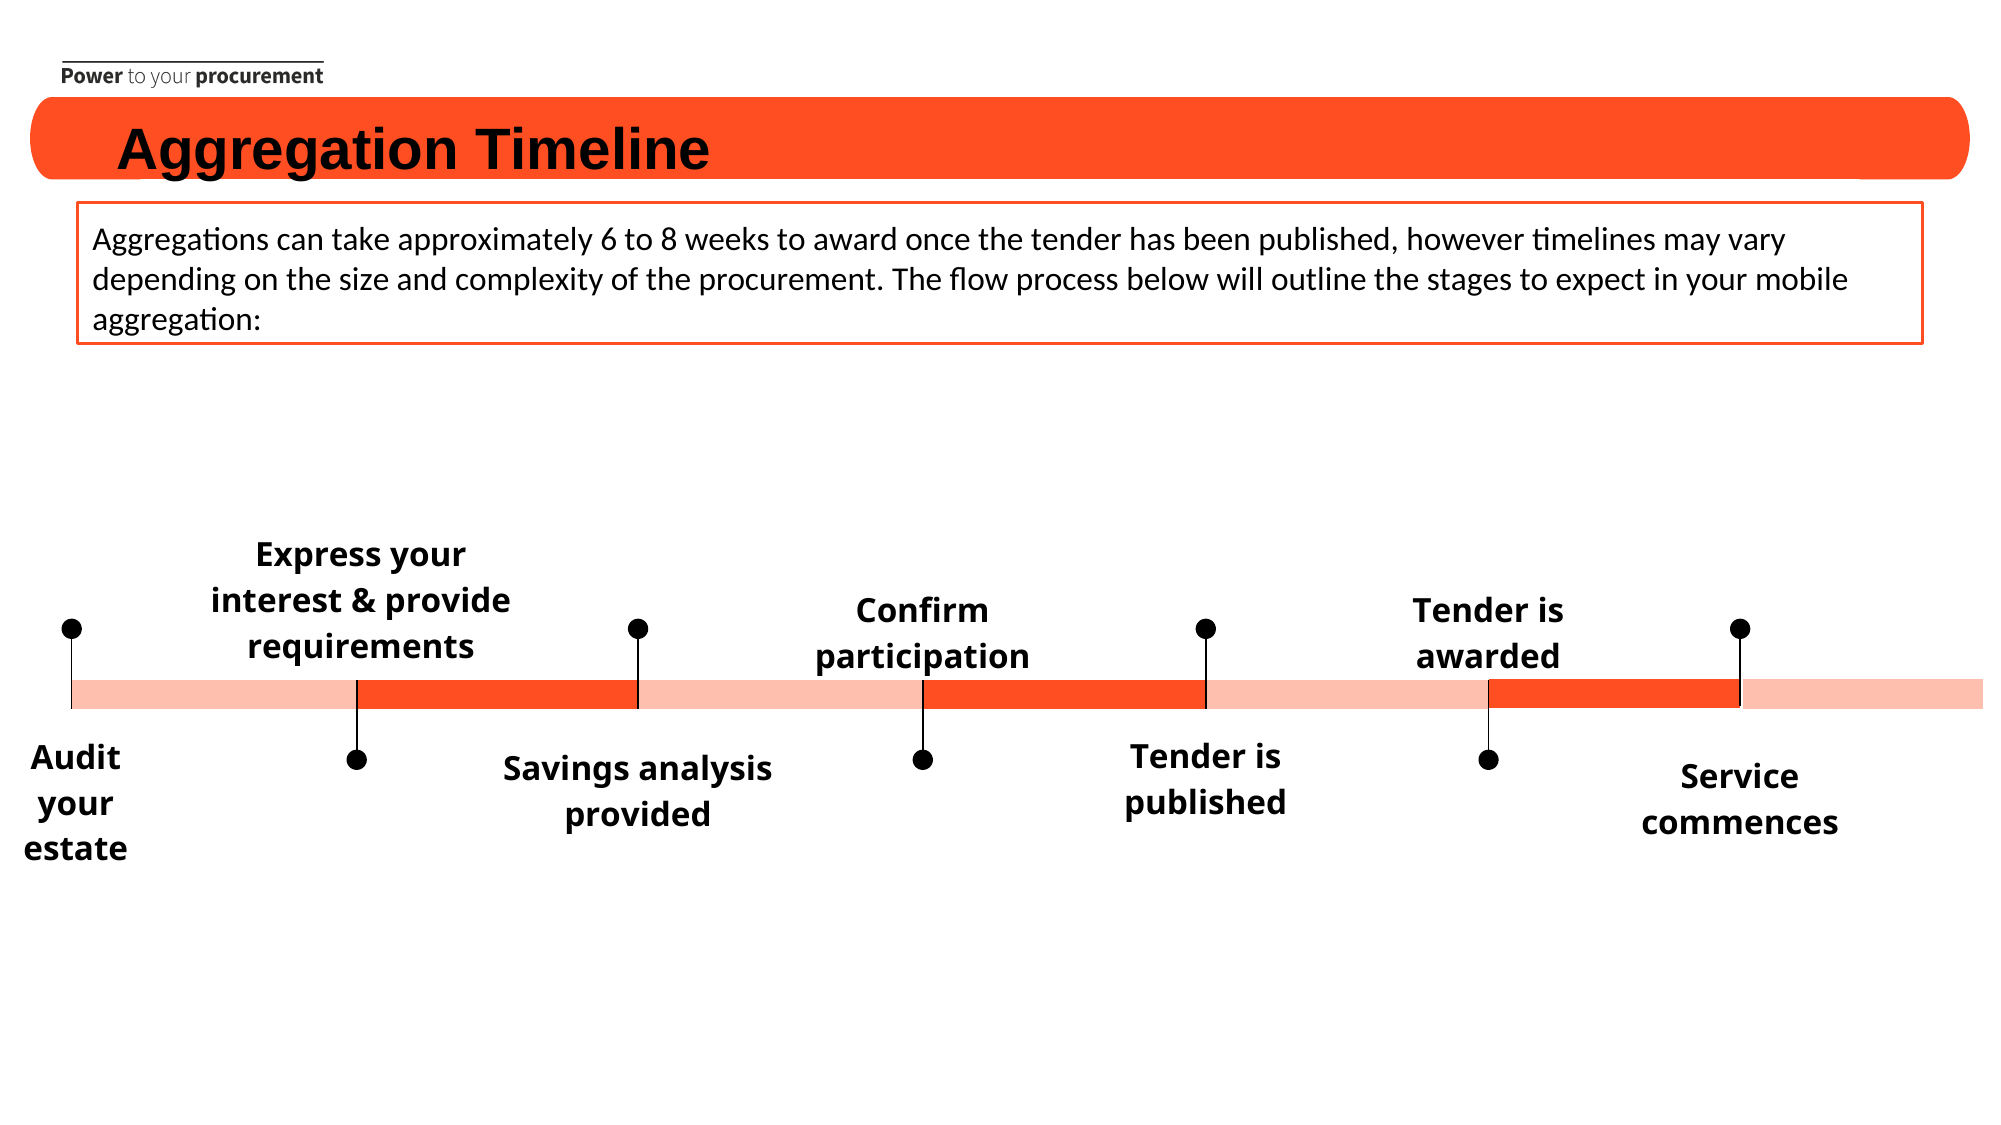

# Aggregation Timeline
Aggregations can take approximately 6 to 8 weeks to award once the tender has been published, however timelines may vary depending on the size and complexity of the procurement. The flow process below will outline the stages to expect in your mobile aggregation:
Express your interest & provide requirements
Confirm participation
Tender is awarded
Audit your estate
Savings analysis provided
Tender is published
Service commences